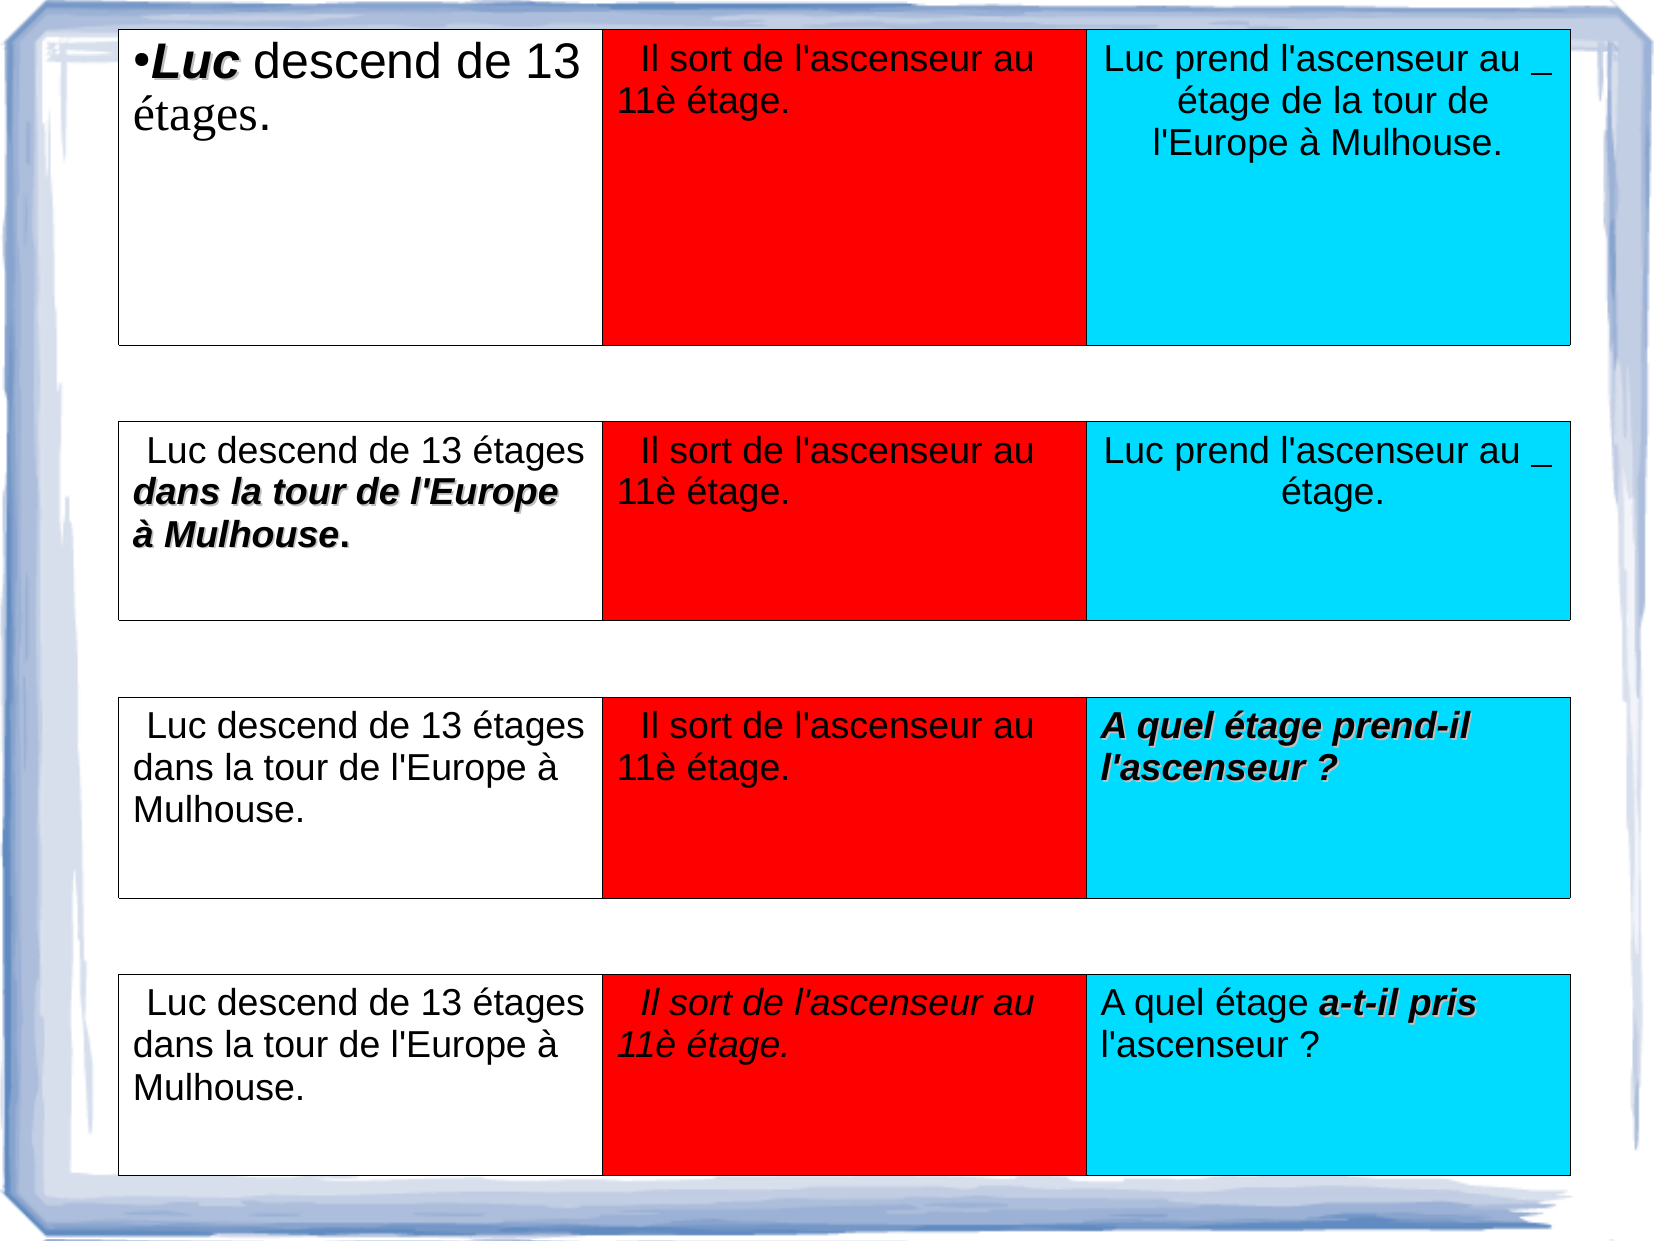

| Luc descend de 13 étages. | Il sort de l'ascenseur au 11è étage. | Luc prend l'ascenseur au étage de la tour de l'Europe à Mulhouse. |
| --- | --- | --- |
| | | |
| Luc descend de 13 étages dans la tour de l'Europe à Mulhouse. | Il sort de l'ascenseur au 11è étage. | Luc prend l'ascenseur au étage. |
| | | |
| Luc descend de 13 étages dans la tour de l'Europe à Mulhouse. | Il sort de l'ascenseur au 11è étage. | A quel étage prend-il l'ascenseur ? |
| | | |
| Luc descend de 13 étages dans la tour de l'Europe à Mulhouse. | Il sort de l'ascenseur au 11è étage. | A quel étage a-t-il pris l'ascenseur ? |
#